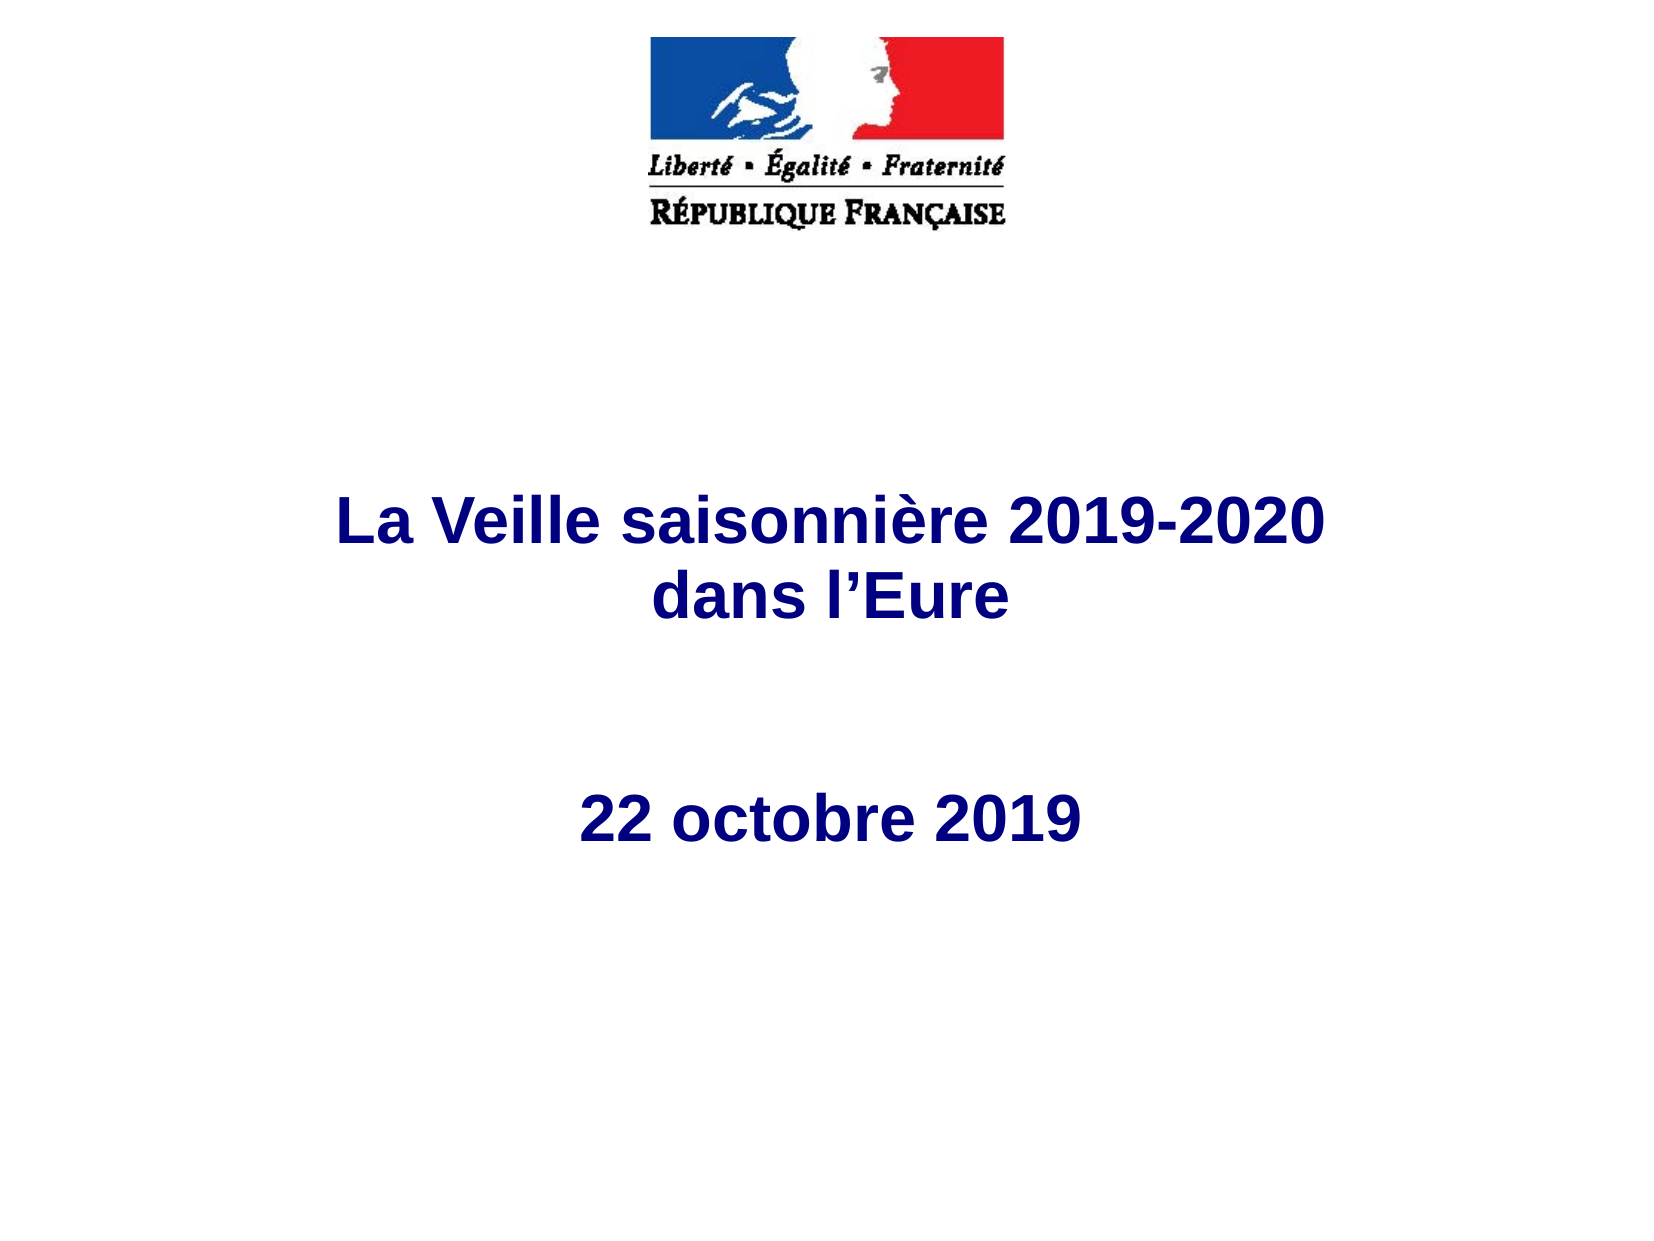

La Veille saisonnière 2019-2020
dans l’Eure
22 octobre 2019